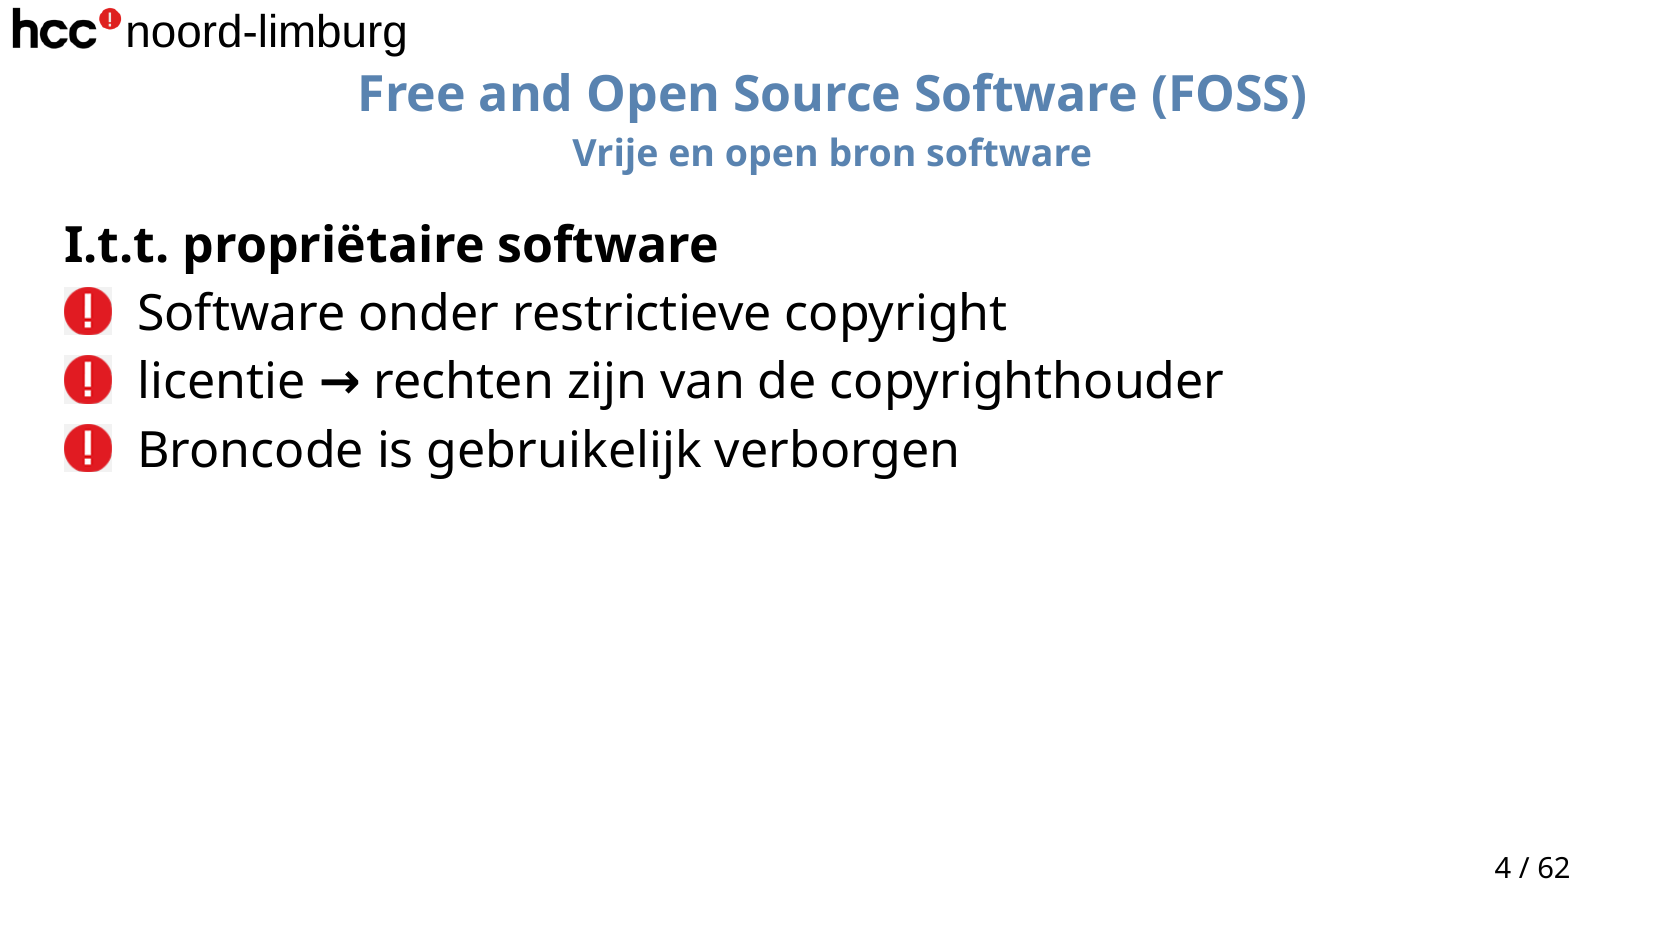

# Free and Open Source Software (FOSS) Vrije en open bron software
I.t.t. propriëtaire software
 Software onder restrictieve copyright
 licentie → rechten zijn van de copyrighthouder
 Broncode is gebruikelijk verborgen
4